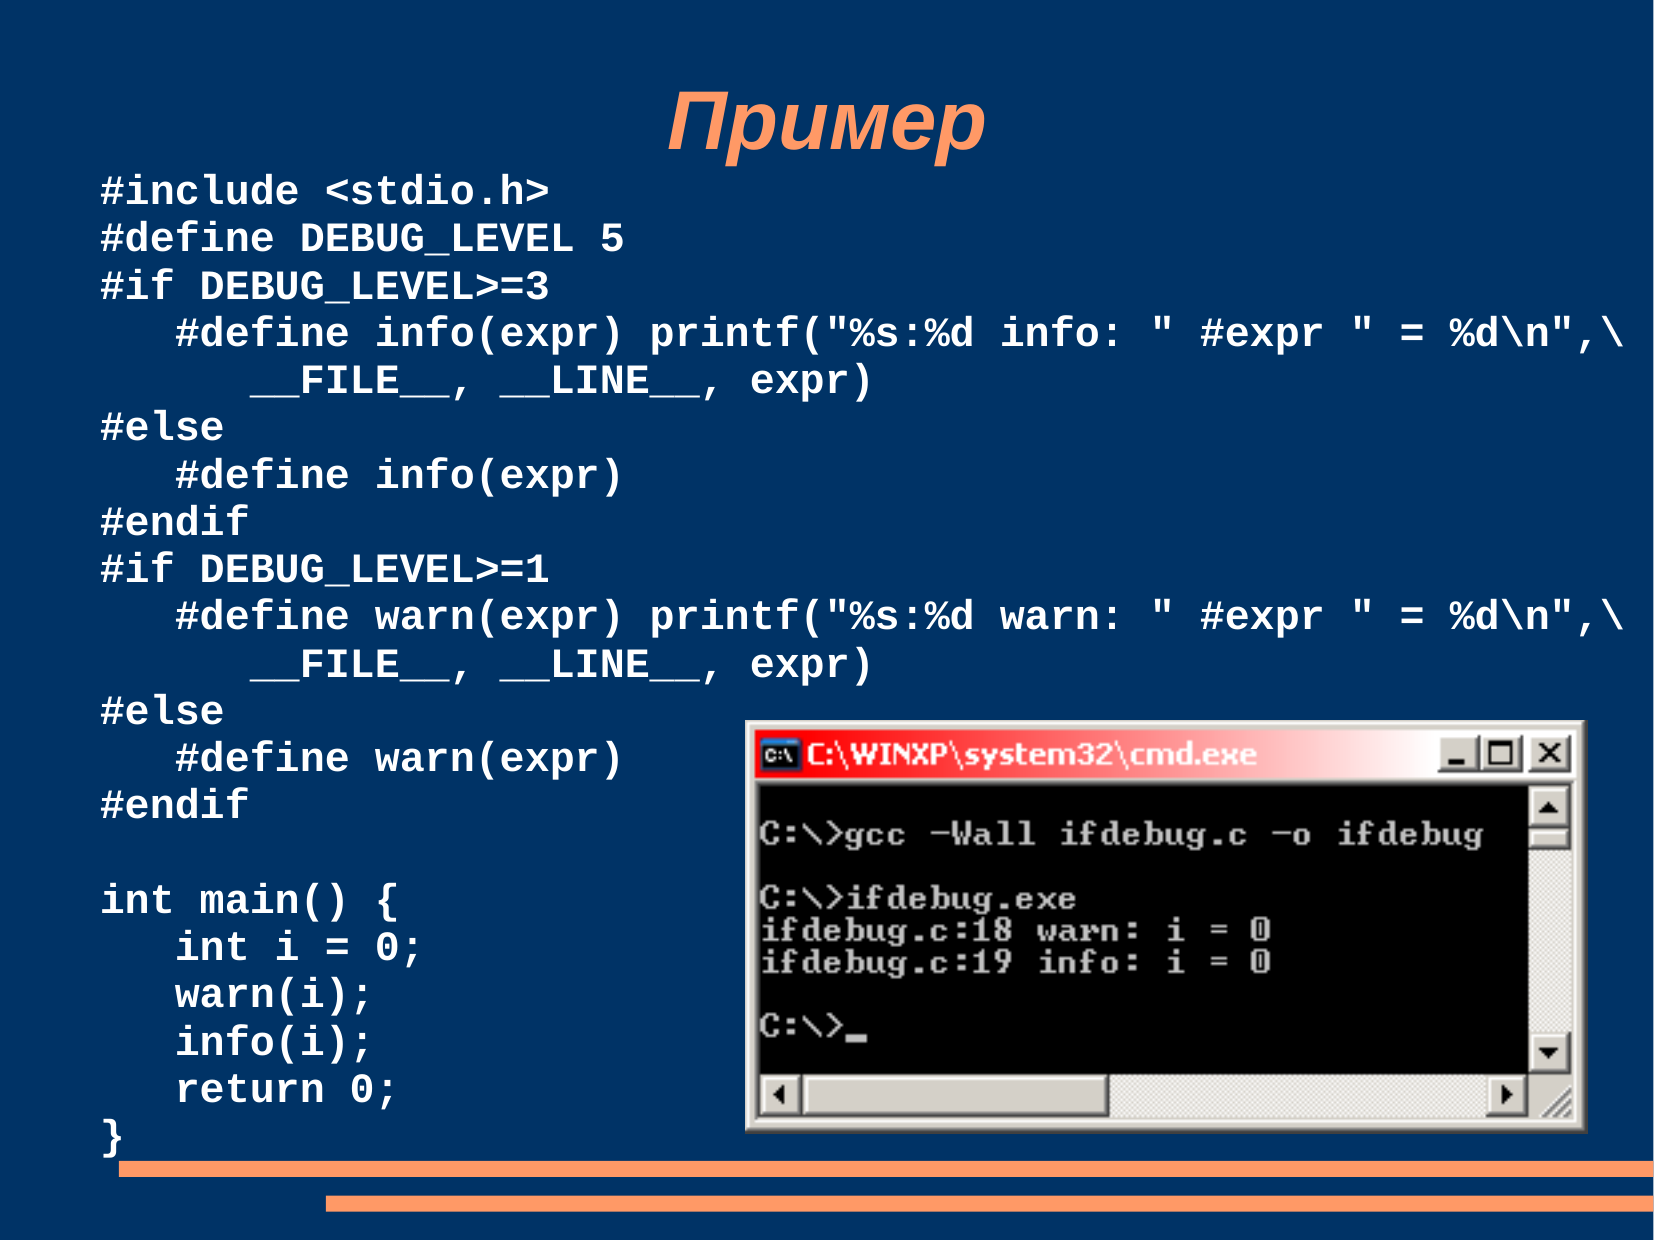

# Пример
#include <stdio.h>
#define DEBUG_LEVEL 5
#if DEBUG_LEVEL>=3
	#define info(expr) printf("%s:%d info: " #expr " = %d\n",\
		__FILE__, __LINE__, expr)
#else
	#define info(expr)
#endif
#if DEBUG_LEVEL>=1
	#define warn(expr) printf("%s:%d warn: " #expr " = %d\n",\
		__FILE__, __LINE__, expr)
#else
	#define warn(expr)
#endif
int main() {
	int i = 0;
	warn(i);
 info(i);
 	return 0;
}